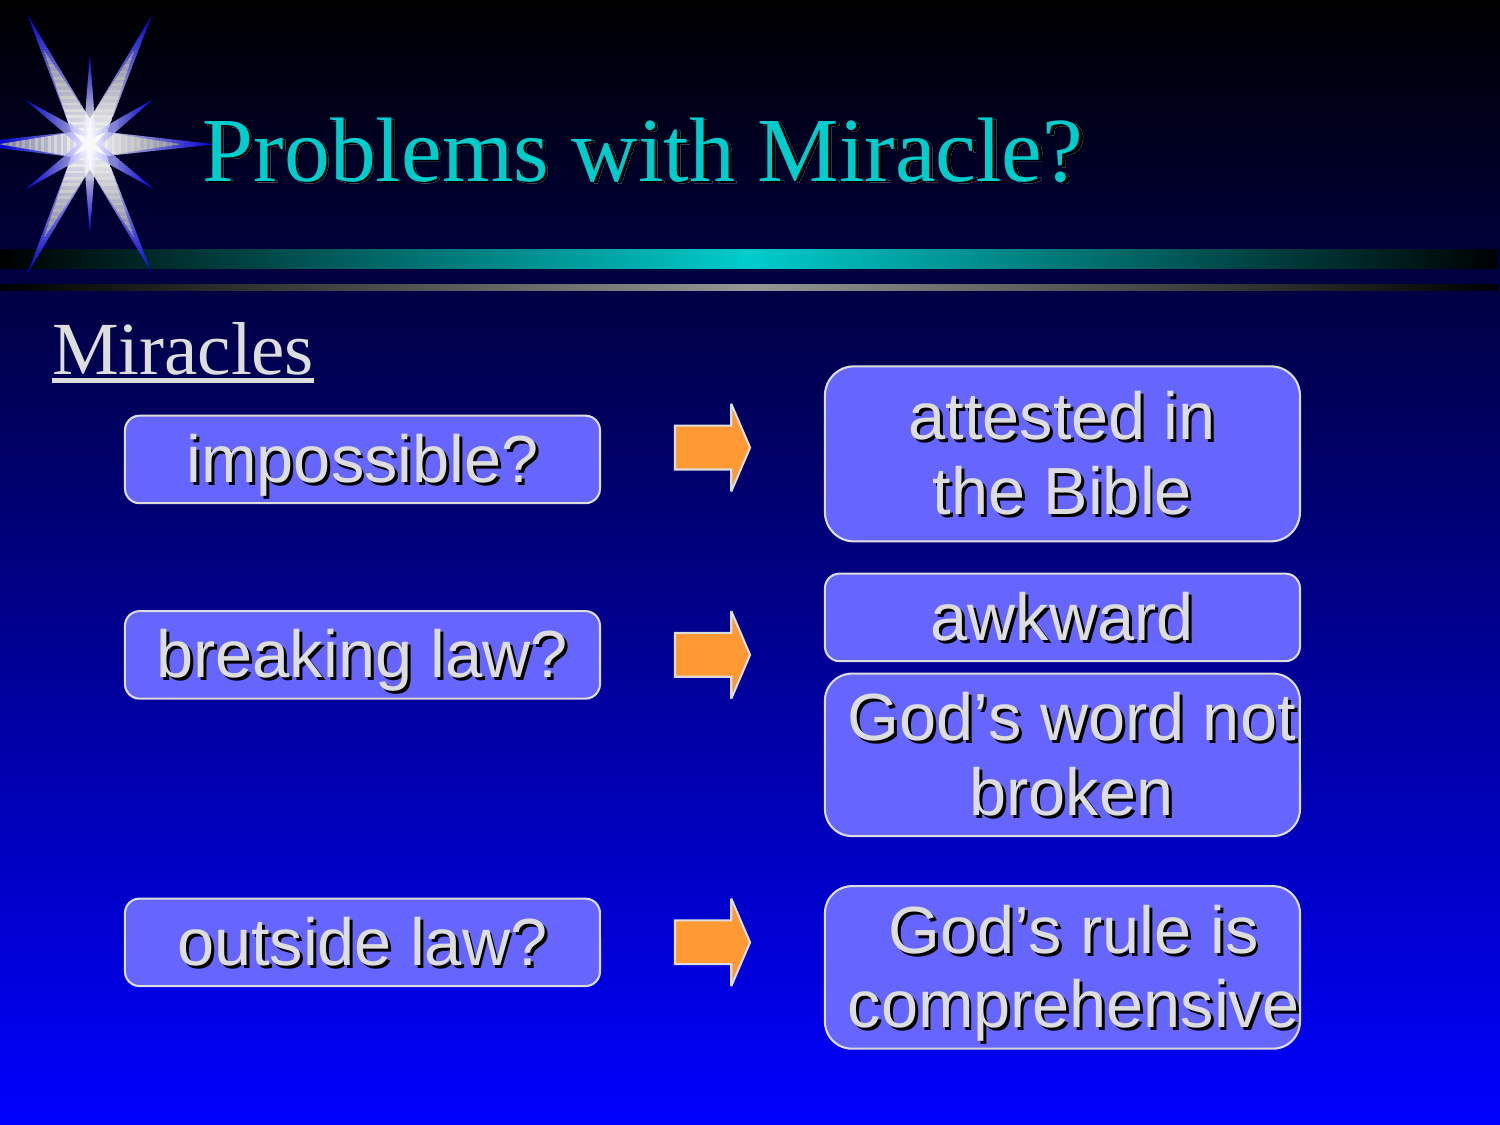

# Problems with Miracle?
Miracles
attested in
the Bible
impossible?
awkward
breaking law?
God’s word not
broken
God’s rule is
comprehensive
outside law?